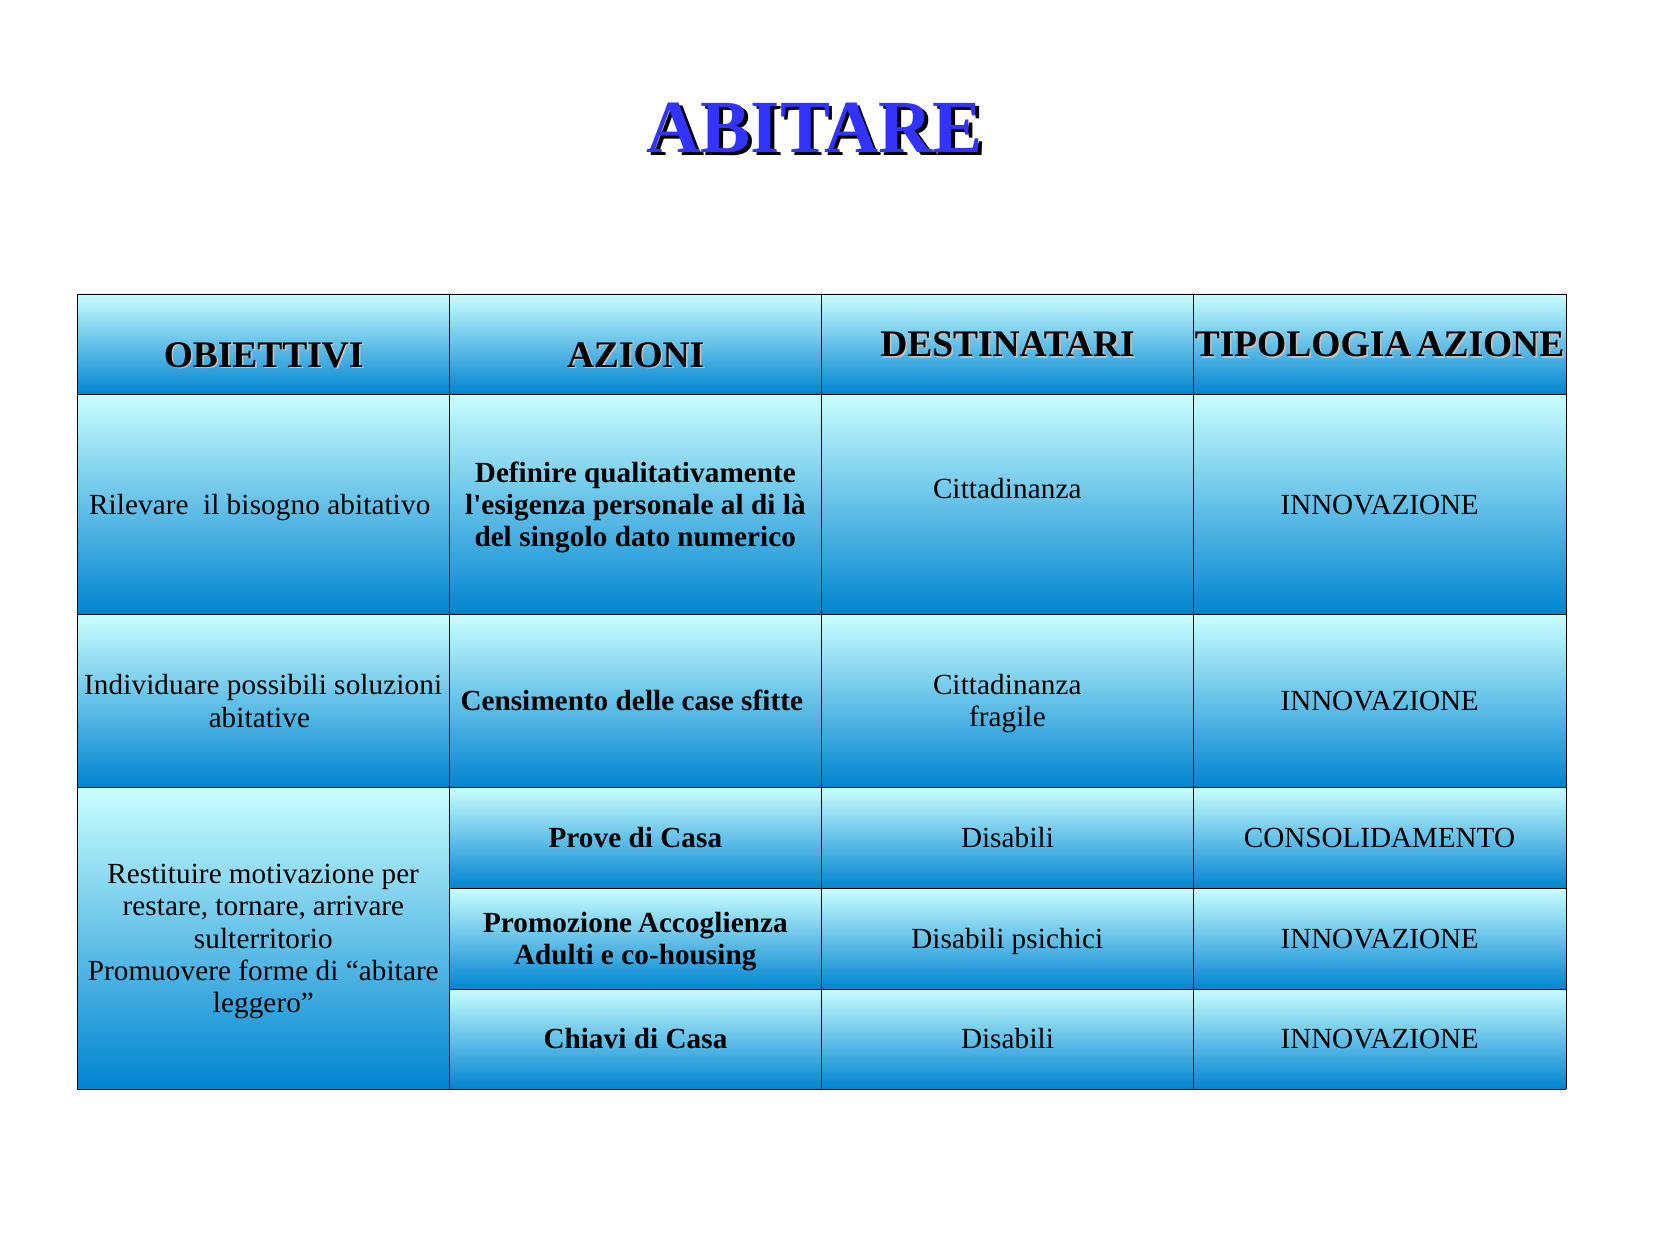

# ABITARE
| OBIETTIVI | AZIONI | DESTINATARI | TIPOLOGIA AZIONE |
| --- | --- | --- | --- |
| Rilevare il bisogno abitativo | Definire qualitativamente l'esigenza personale al di là del singolo dato numerico | Cittadinanza | INNOVAZIONE |
| Individuare possibili soluzioni abitative | Censimento delle case sfitte | Cittadinanza fragile | INNOVAZIONE |
| Restituire motivazione per restare, tornare, arrivare sulterritorio Promuovere forme di “abitare leggero” | Prove di Casa | Disabili | CONSOLIDAMENTO |
| | Promozione Accoglienza Adulti e co-housing | Disabili psichici | INNOVAZIONE |
| | Chiavi di Casa | Disabili | INNOVAZIONE |